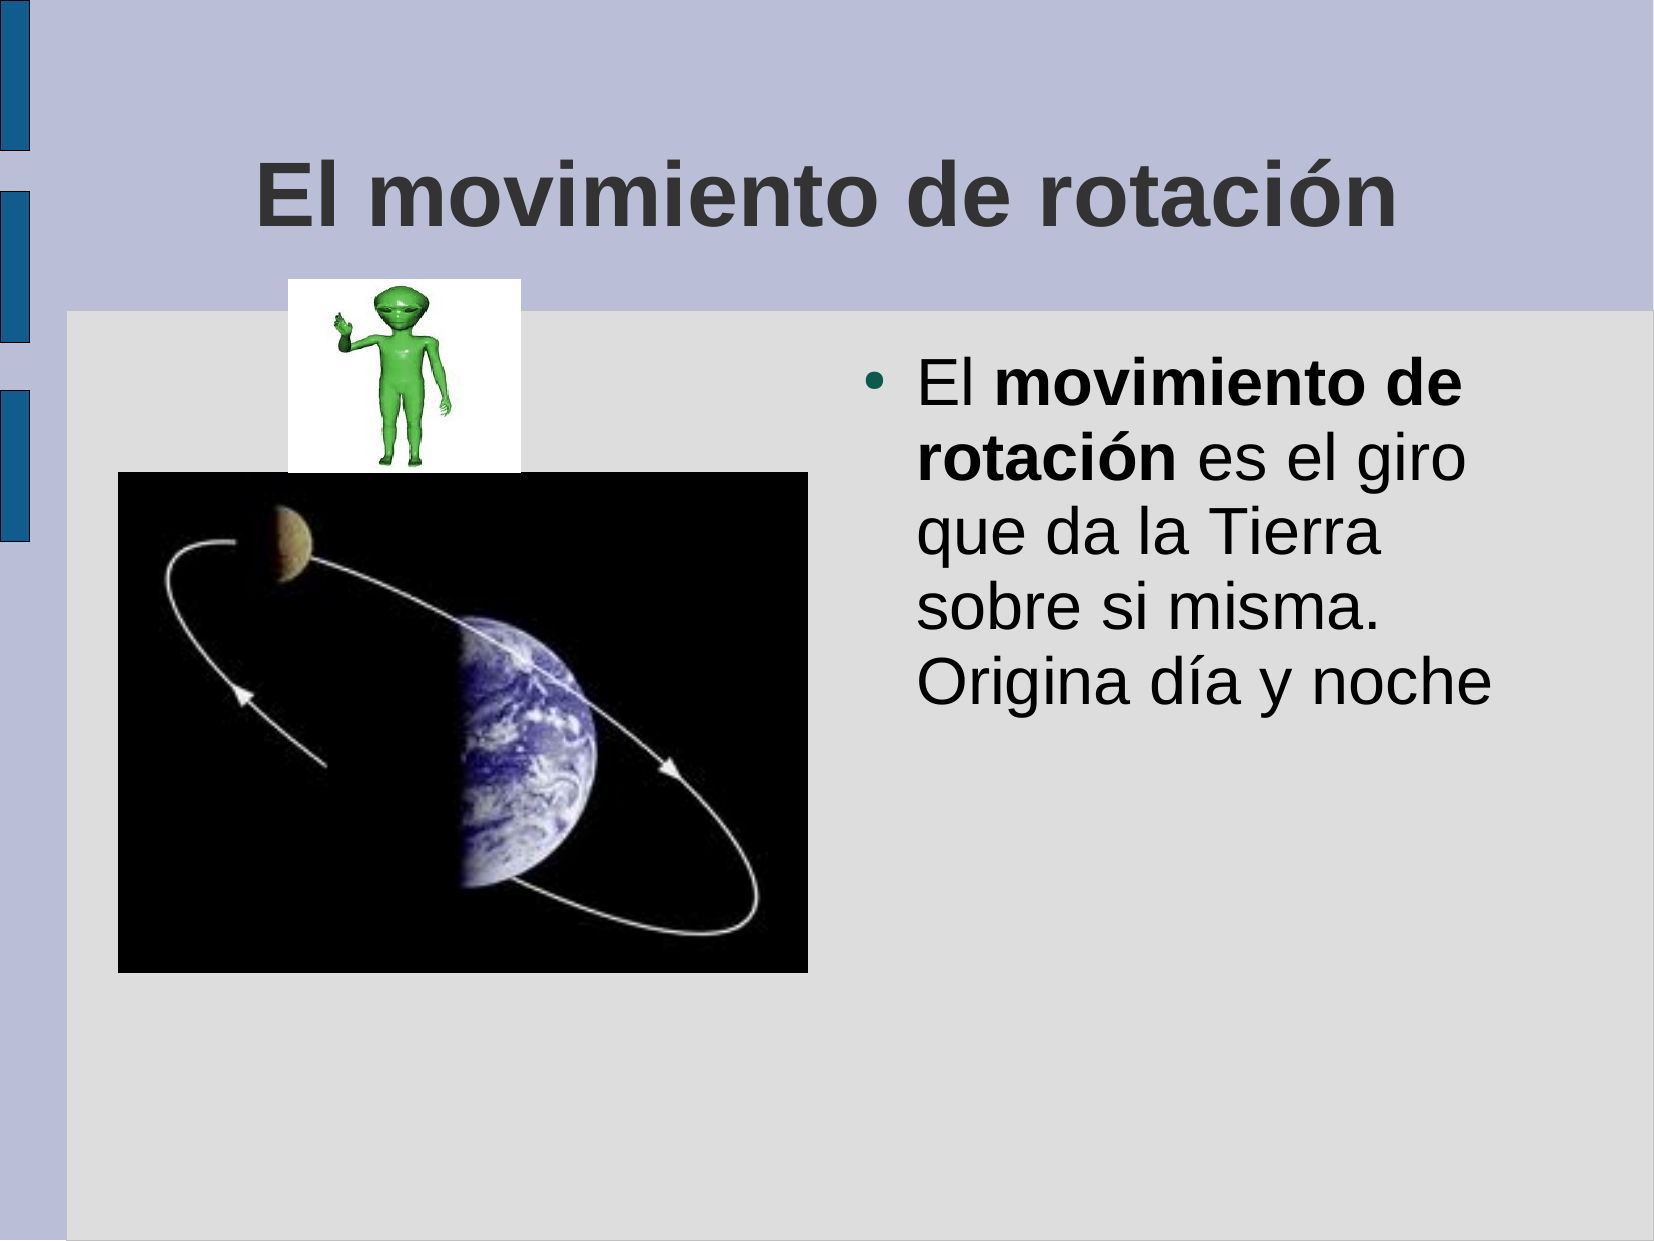

# El movimiento de rotación
El movimiento de rotación es el giro que da la Tierra sobre si misma. Origina día y noche